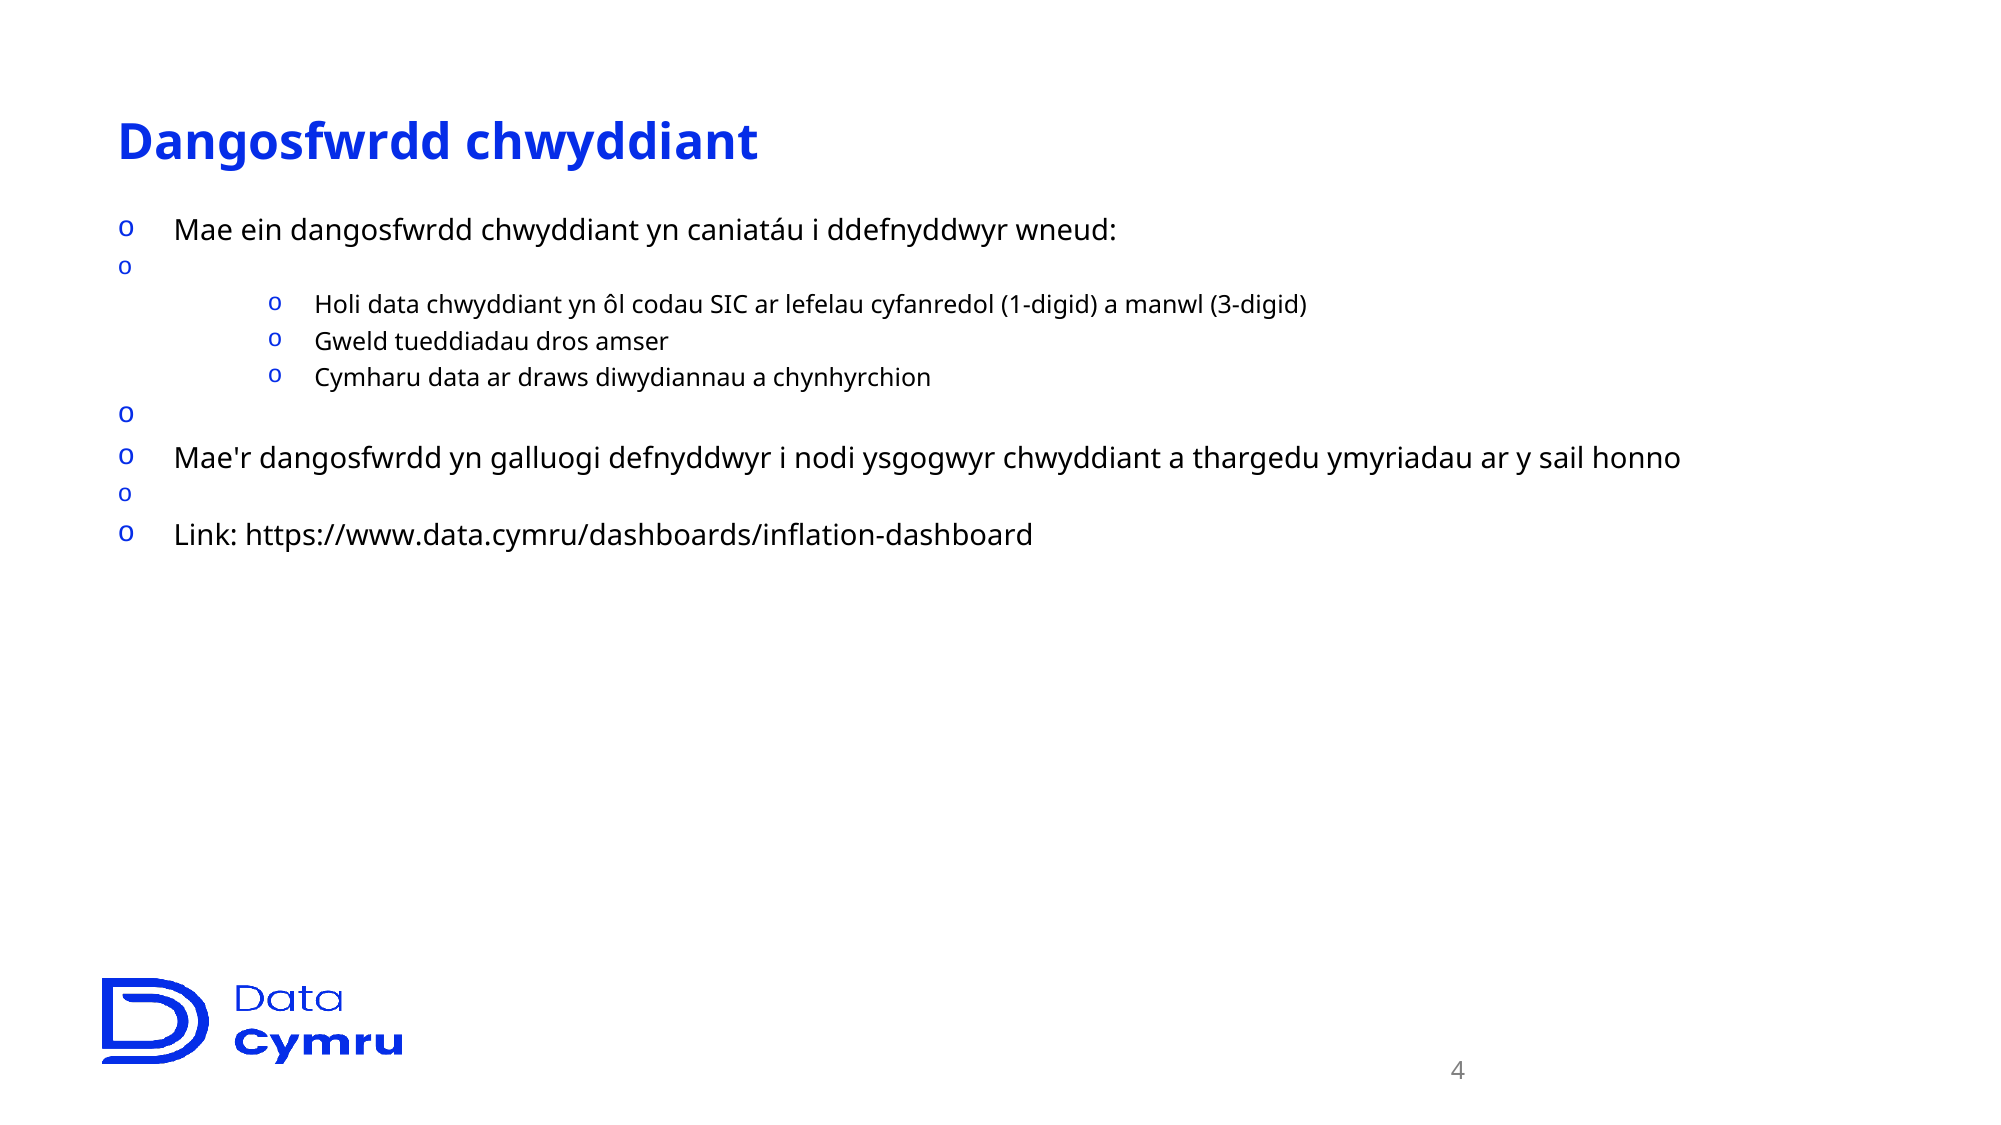

# Dangosfwrdd chwyddiant
Mae ein dangosfwrdd chwyddiant yn caniatáu i ddefnyddwyr wneud:
Holi data chwyddiant yn ôl codau SIC ar lefelau cyfanredol (1-digid) a manwl (3-digid)
Gweld tueddiadau dros amser
Cymharu data ar draws diwydiannau a chynhyrchion
Mae'r dangosfwrdd yn galluogi defnyddwyr i nodi ysgogwyr chwyddiant a thargedu ymyriadau ar y sail honno
Link: https://www.data.cymru/dashboards/inflation-dashboard